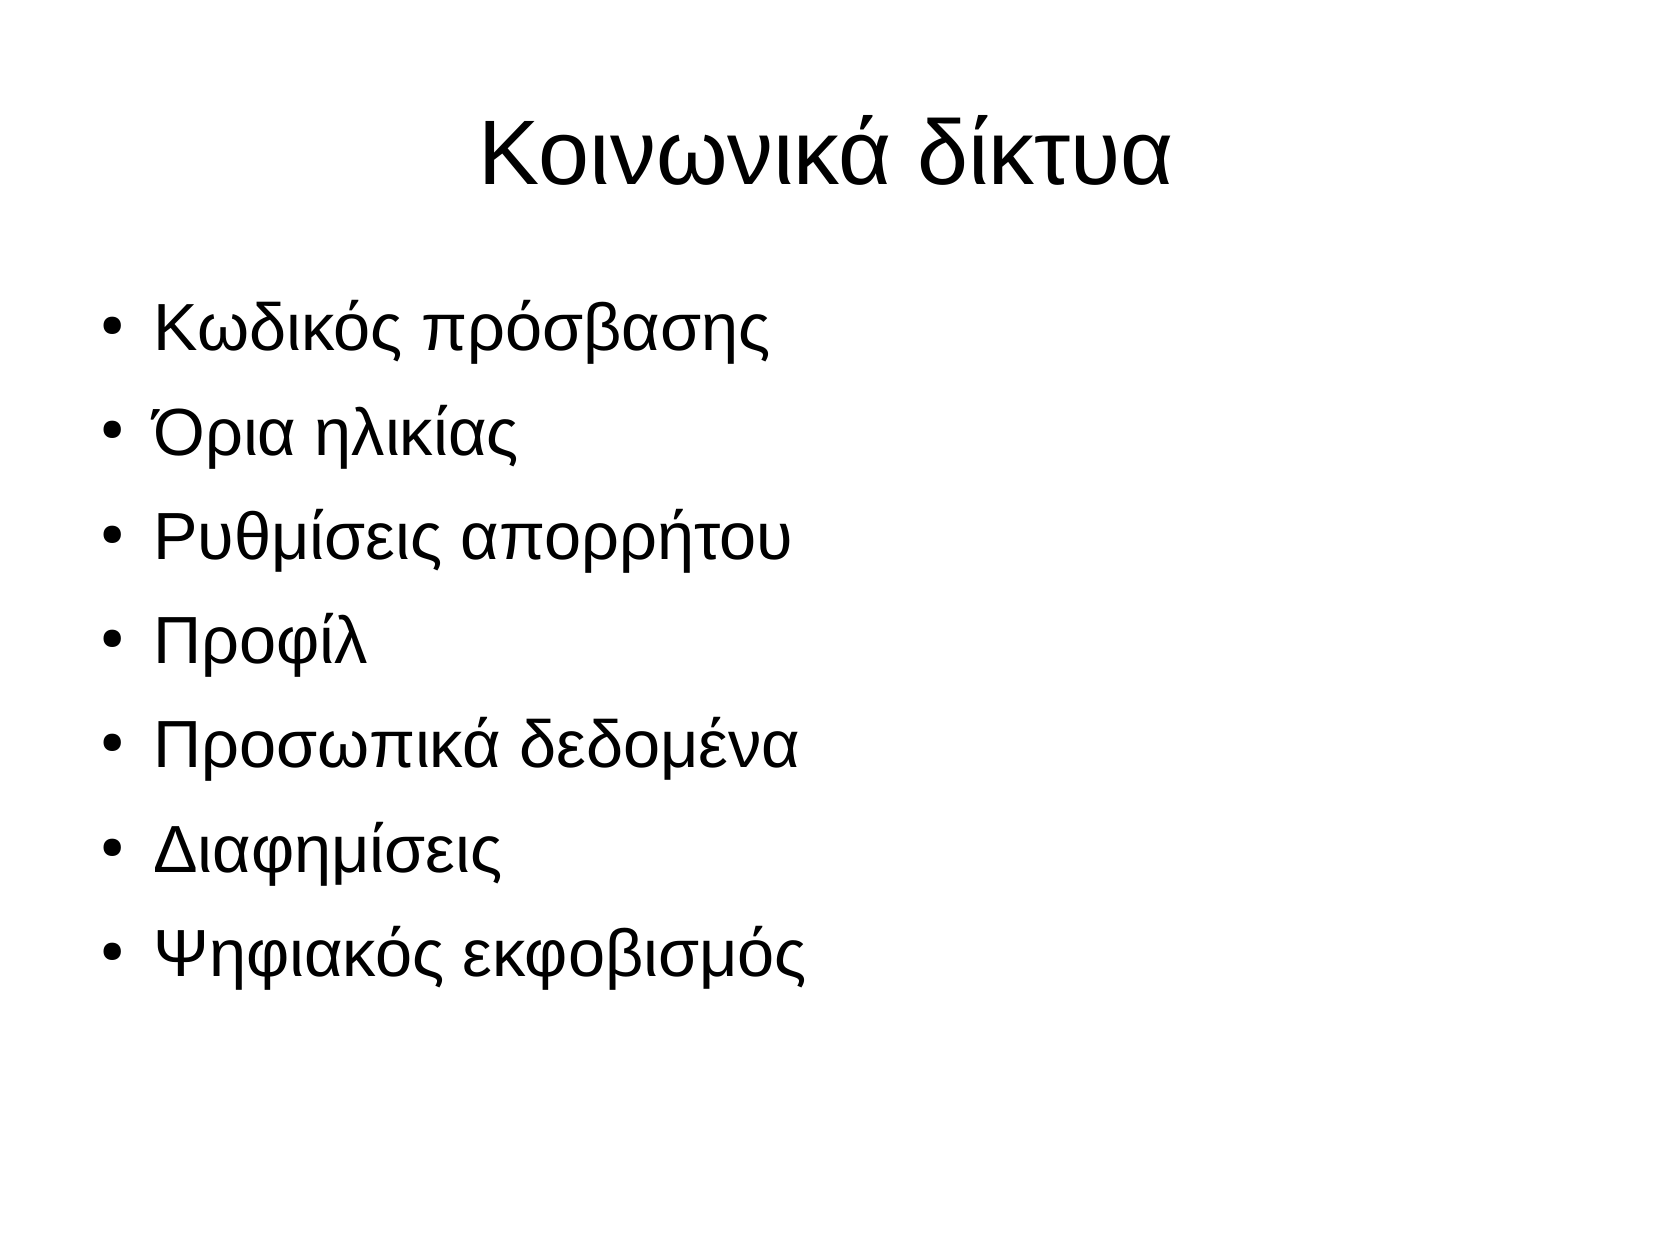

# Κοινωνικά δίκτυα
Κωδικός πρόσβασης
Όρια ηλικίας
Ρυθμίσεις απορρήτου
Προφίλ
Προσωπικά δεδομένα
Διαφημίσεις
Ψηφιακός εκφοβισμός